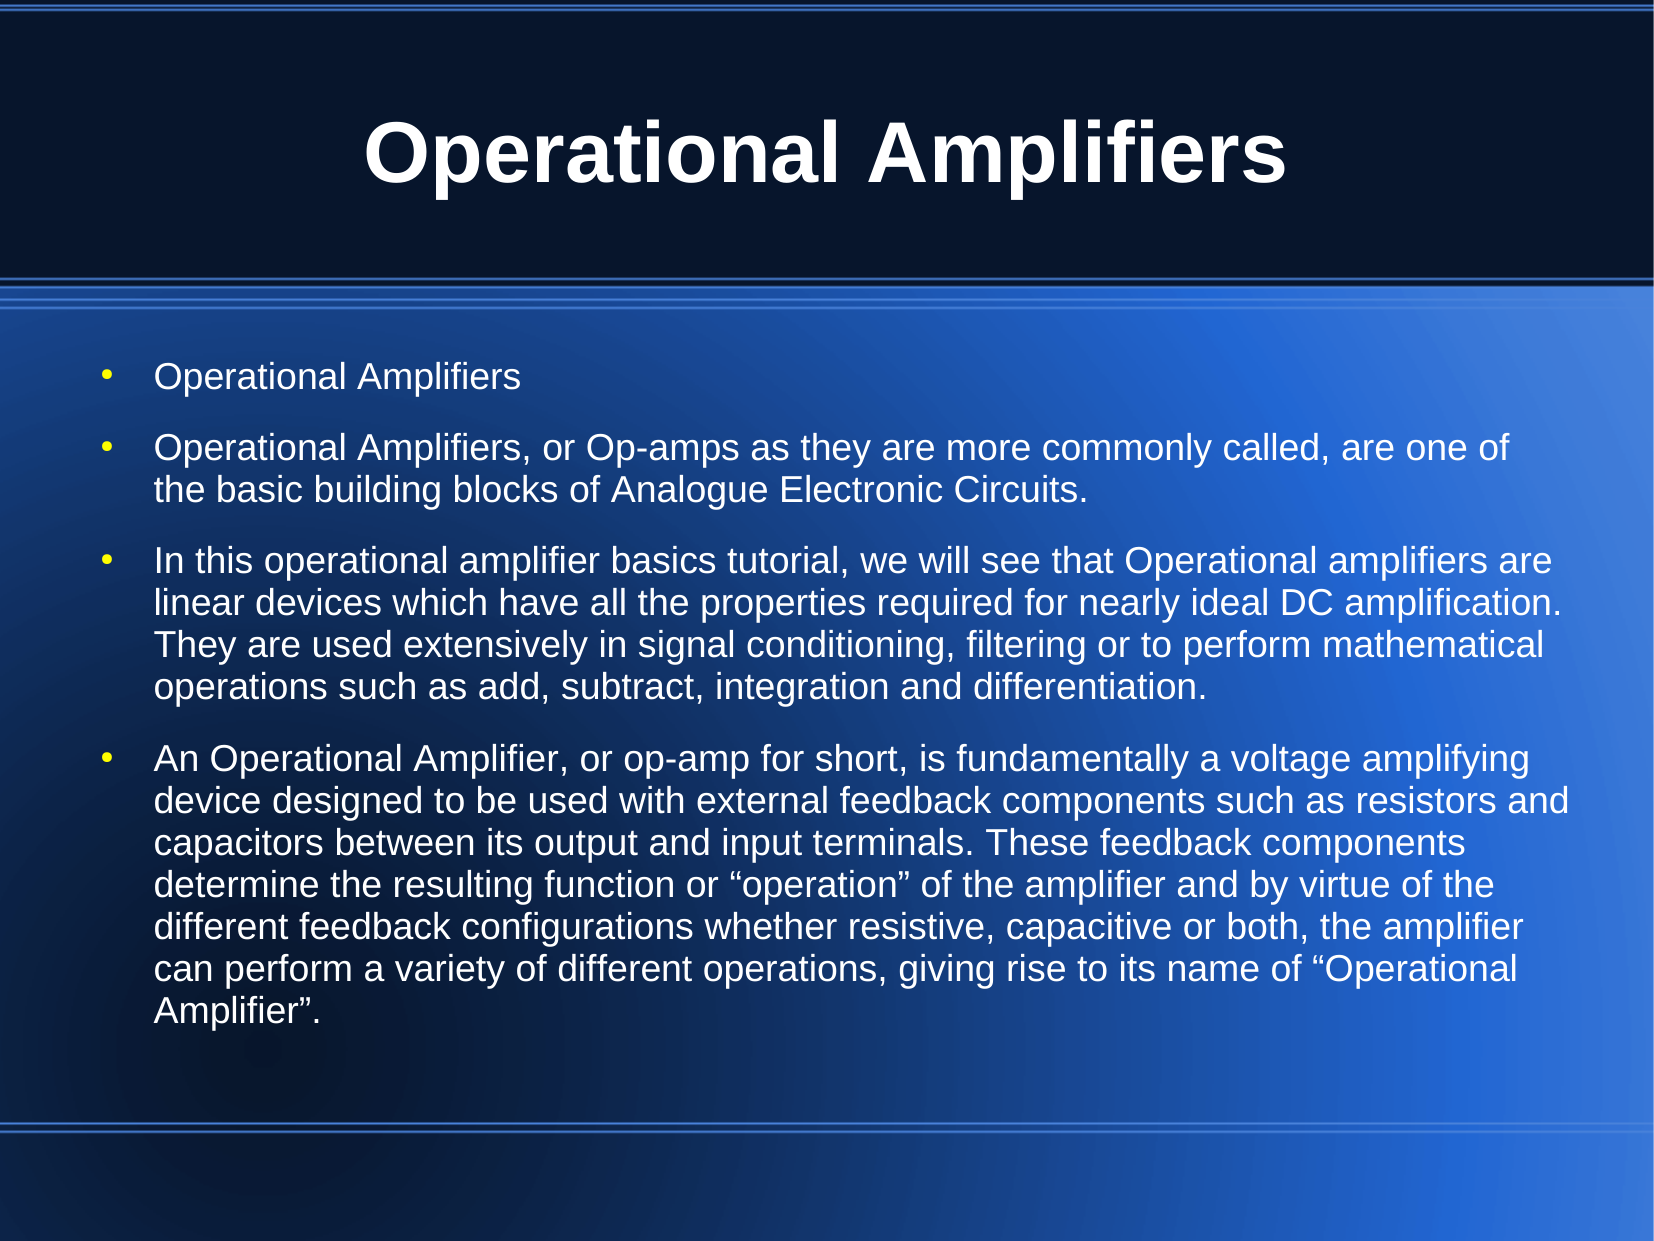

# Operational Amplifiers
Operational Amplifiers
Operational Amplifiers, or Op-amps as they are more commonly called, are one of the basic building blocks of Analogue Electronic Circuits.
In this operational amplifier basics tutorial, we will see that Operational amplifiers are linear devices which have all the properties required for nearly ideal DC amplification. They are used extensively in signal conditioning, filtering or to perform mathematical operations such as add, subtract, integration and differentiation.
An Operational Amplifier, or op-amp for short, is fundamentally a voltage amplifying device designed to be used with external feedback components such as resistors and capacitors between its output and input terminals. These feedback components determine the resulting function or “operation” of the amplifier and by virtue of the different feedback configurations whether resistive, capacitive or both, the amplifier can perform a variety of different operations, giving rise to its name of “Operational Amplifier”.